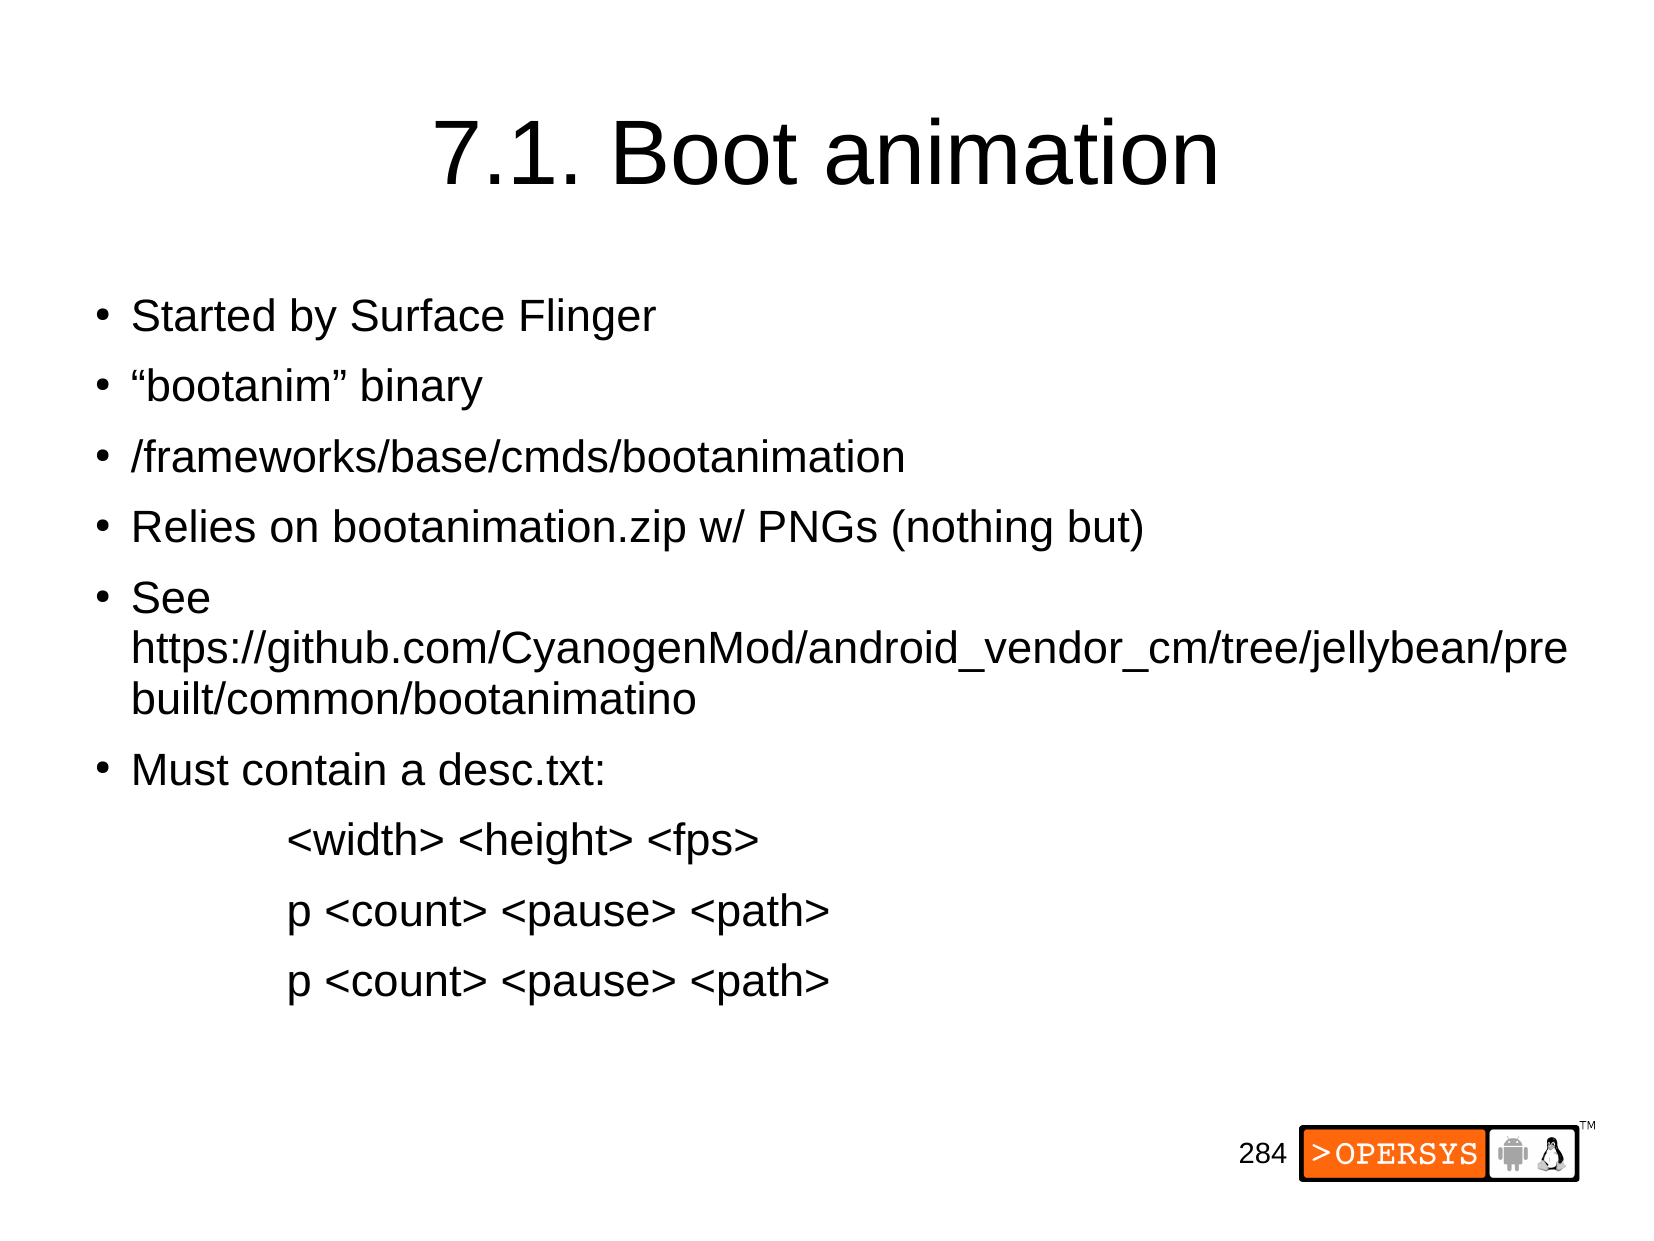

# 7.1. Boot animation
Started by Surface Flinger
“bootanim” binary
/frameworks/base/cmds/bootanimation
Relies on bootanimation.zip w/ PNGs (nothing but)
See https://github.com/CyanogenMod/android_vendor_cm/tree/jellybean/prebuilt/common/bootanimatino
Must contain a desc.txt:
<width> <height> <fps>
p <count> <pause> <path>
p <count> <pause> <path>